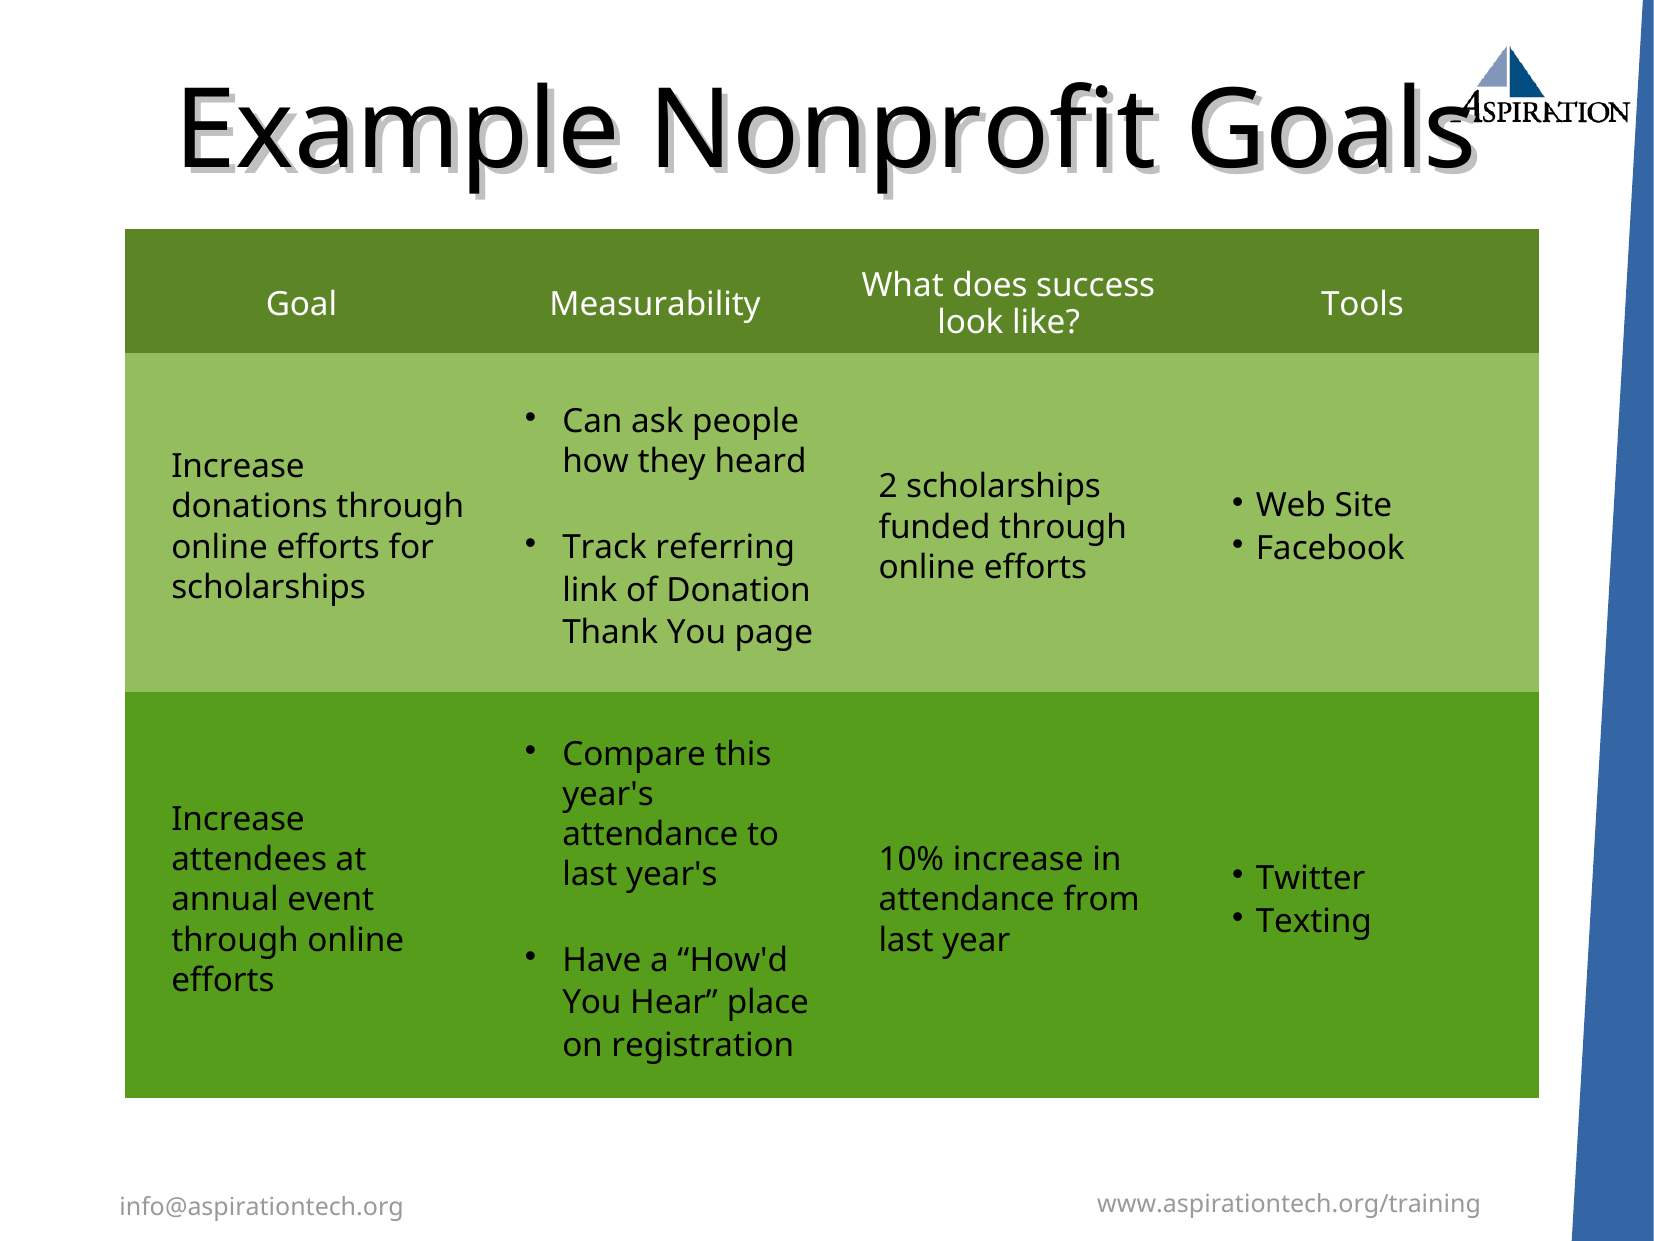

# Example Nonprofit Goals
| Goal | Measurability | What does success look like? | Tools |
| --- | --- | --- | --- |
| Increase donations through online efforts for scholarships | Can ask people how they heard Track referring link of Donation Thank You page | 2 scholarships funded through online efforts | Web Site Facebook |
| Increase attendees at annual event through online efforts | Compare this year's attendance to last year's Have a “How'd You Hear” place on registration | 10% increase in attendance from last year | Twitter Texting |